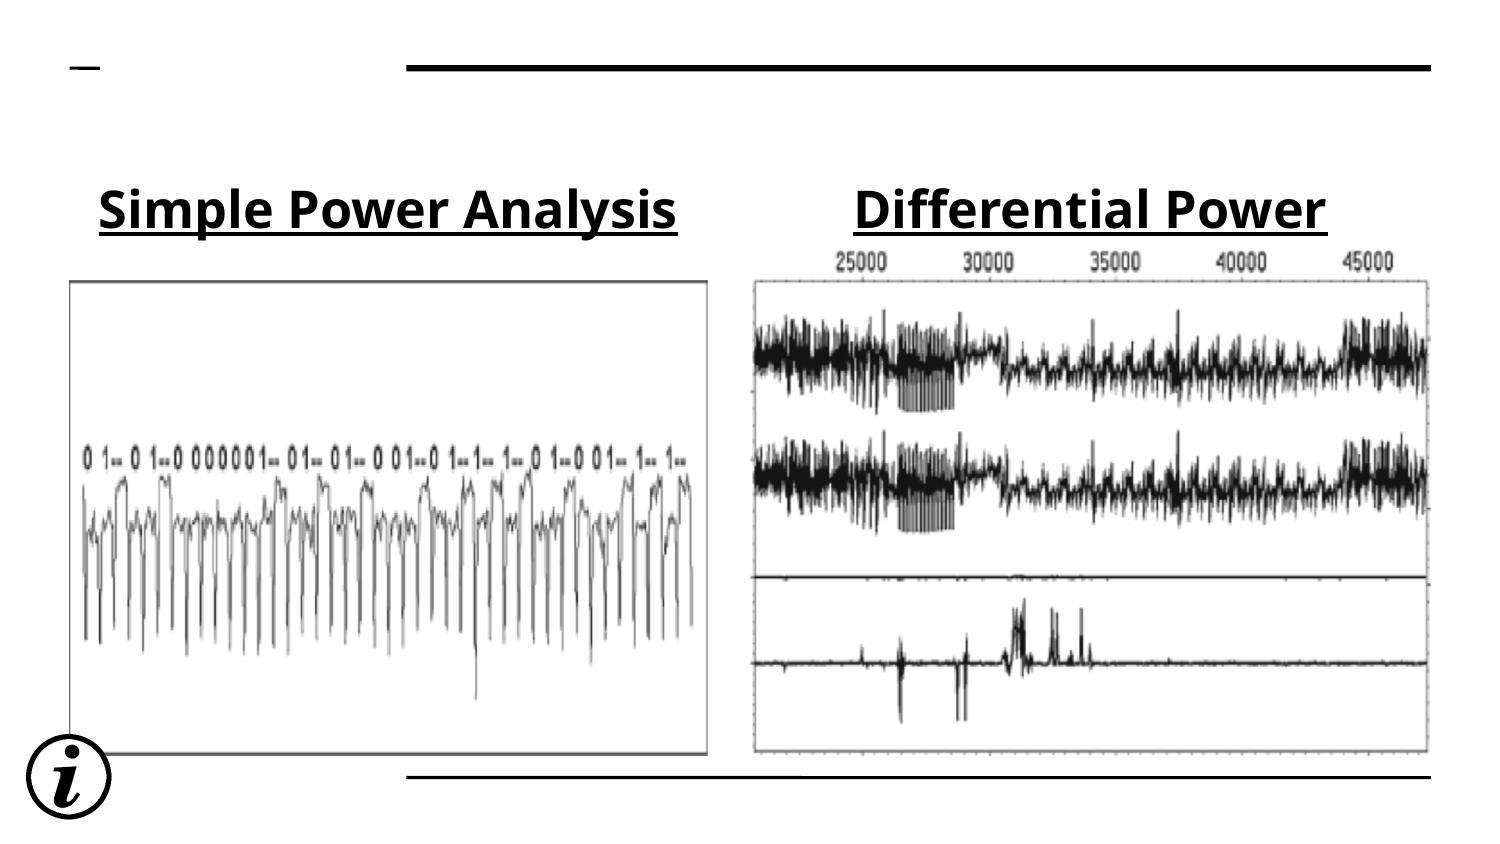

# Simple Power Analysis
Differential Power Analysis